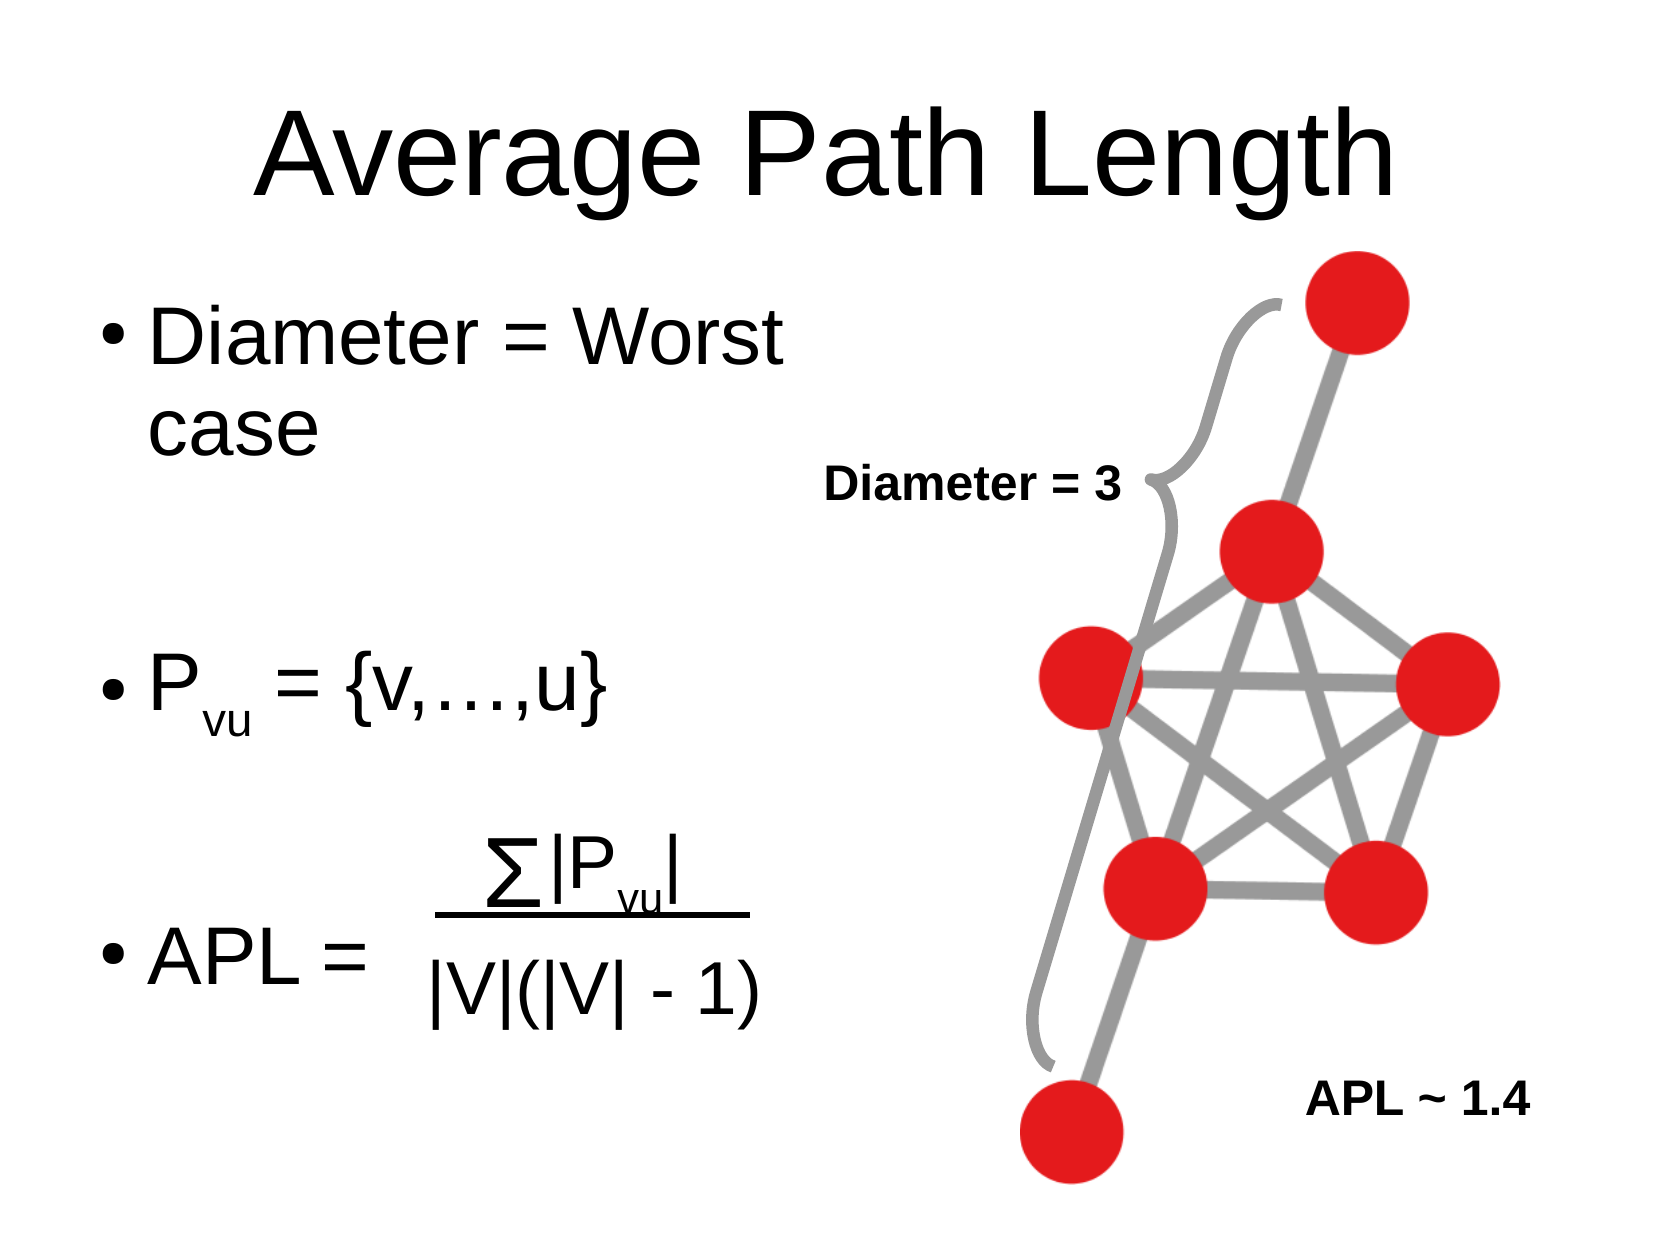

# Average Path Length
Diameter = 3
Diameter = Worst case
Pvu = {v,…,u}
APL =
Σ
 |Pvu|
|V|(|V| - 1)
APL ~ 1.4